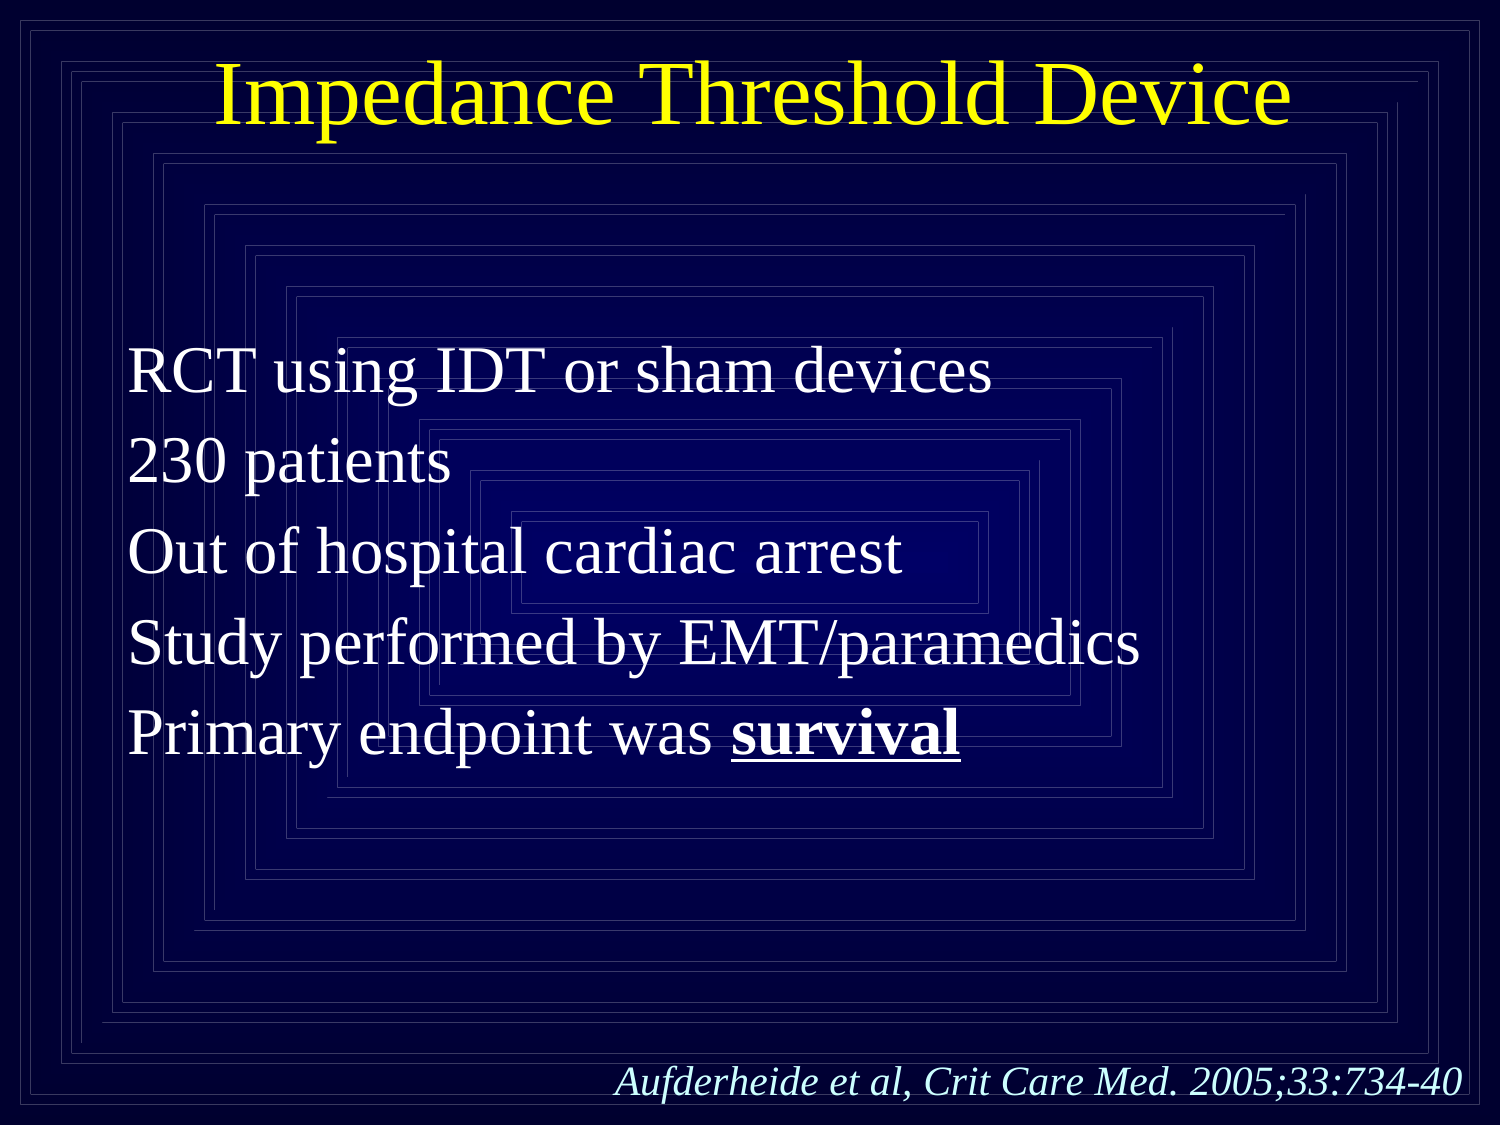

Impedance Threshold Device
# RCT using IDT or sham devices
230 patients
Out of hospital cardiac arrest
Study performed by EMT/paramedics
Primary endpoint was survival
Aufderheide et al, Crit Care Med. 2005;33:734-40